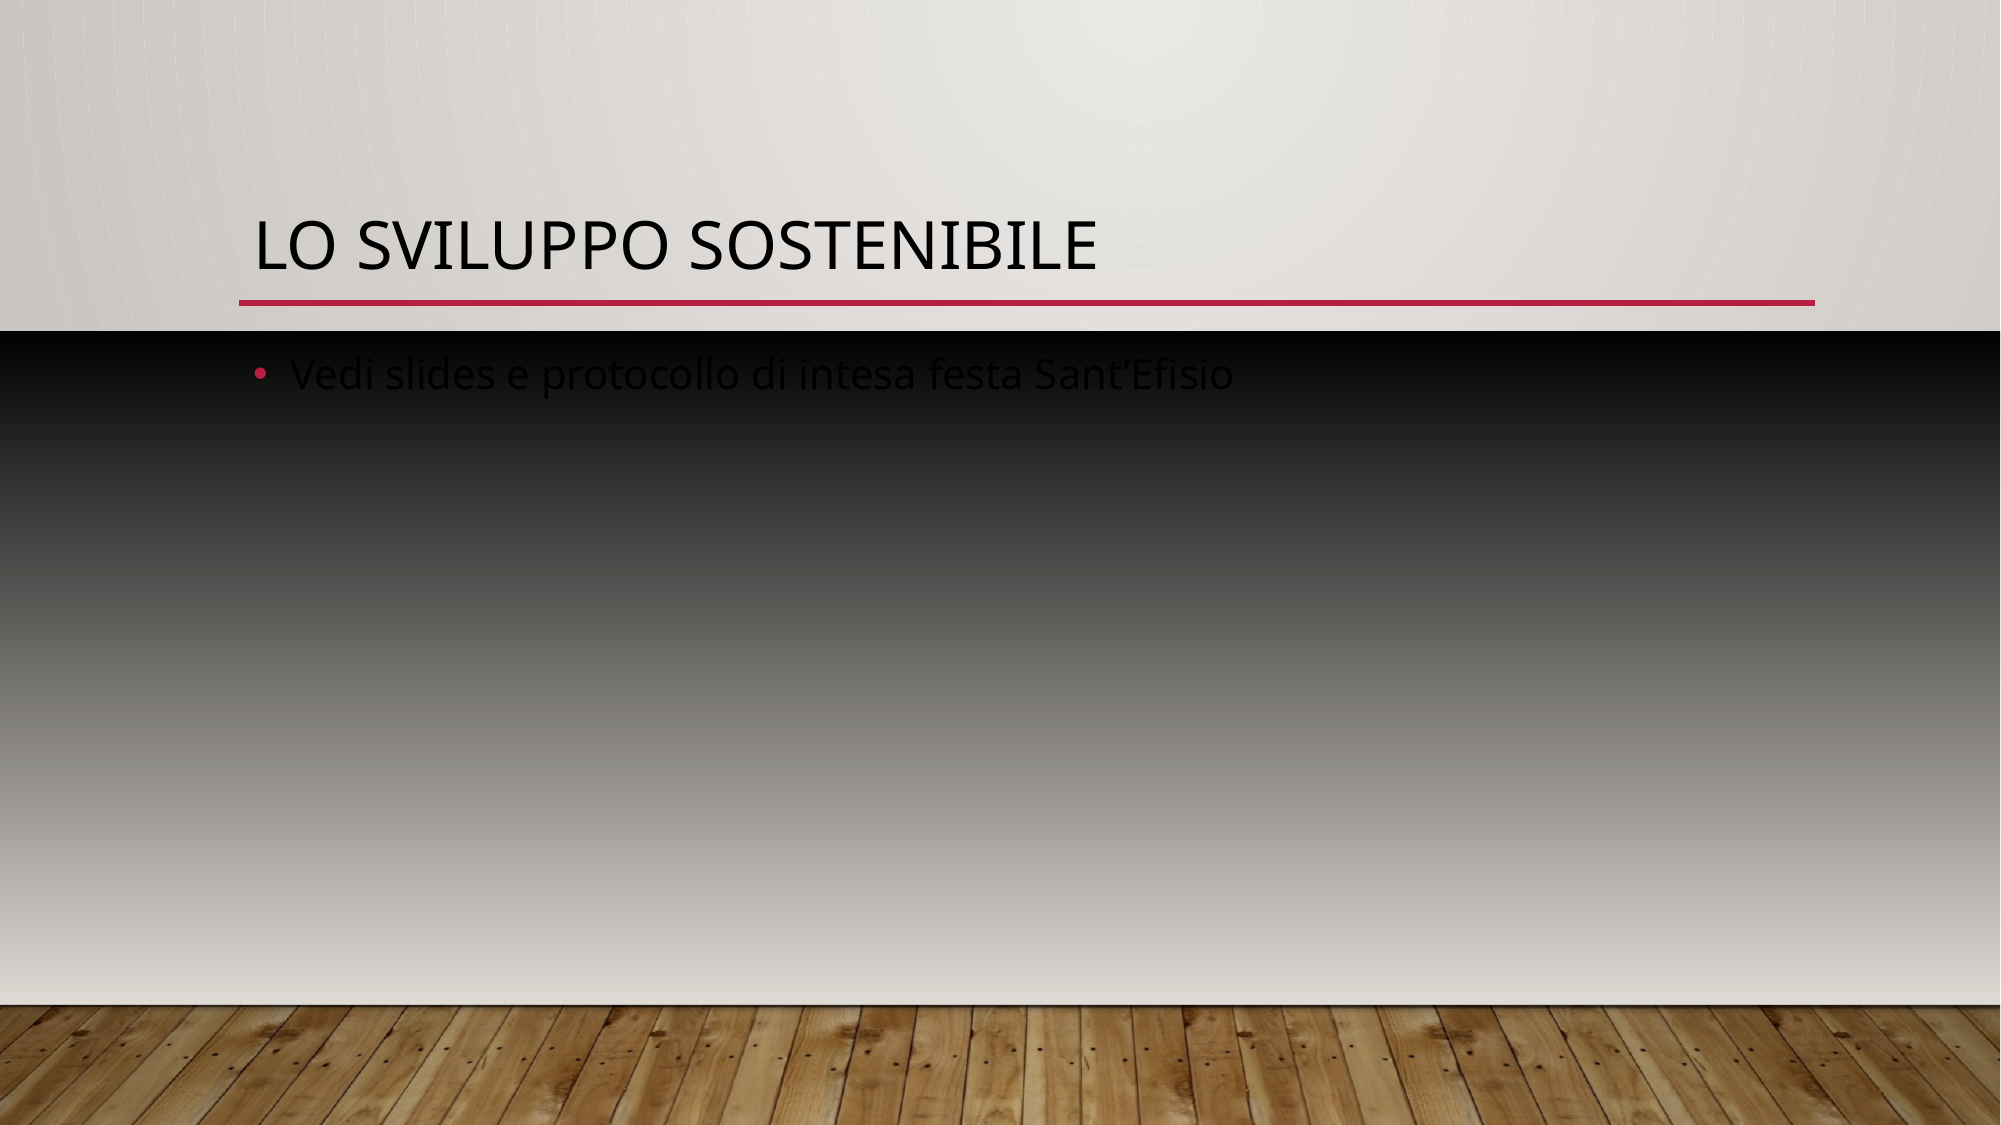

# Lo sviluppo sostenibile
Vedi slides e protocollo di intesa festa Sant’Efisio